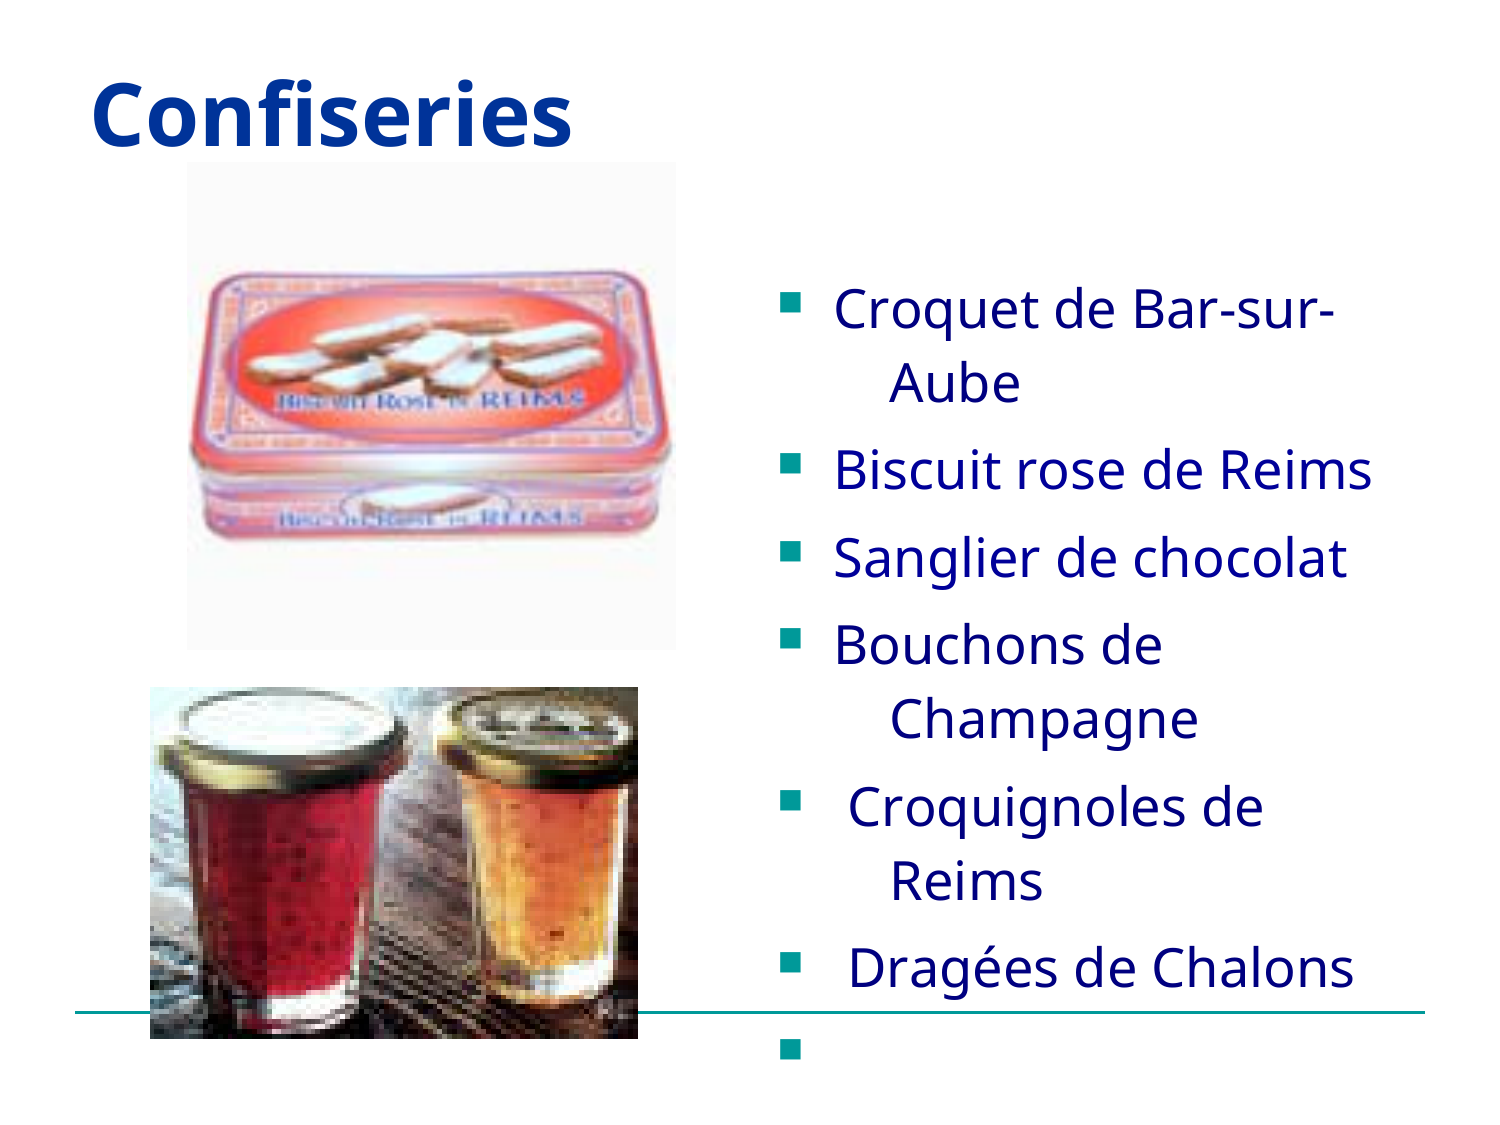

# Confiseries
Croquet de Bar-sur-Aube
Biscuit rose de Reims
Sanglier de chocolat
Bouchons de Champagne
 Croquignoles de Reims
 Dragées de Chalons